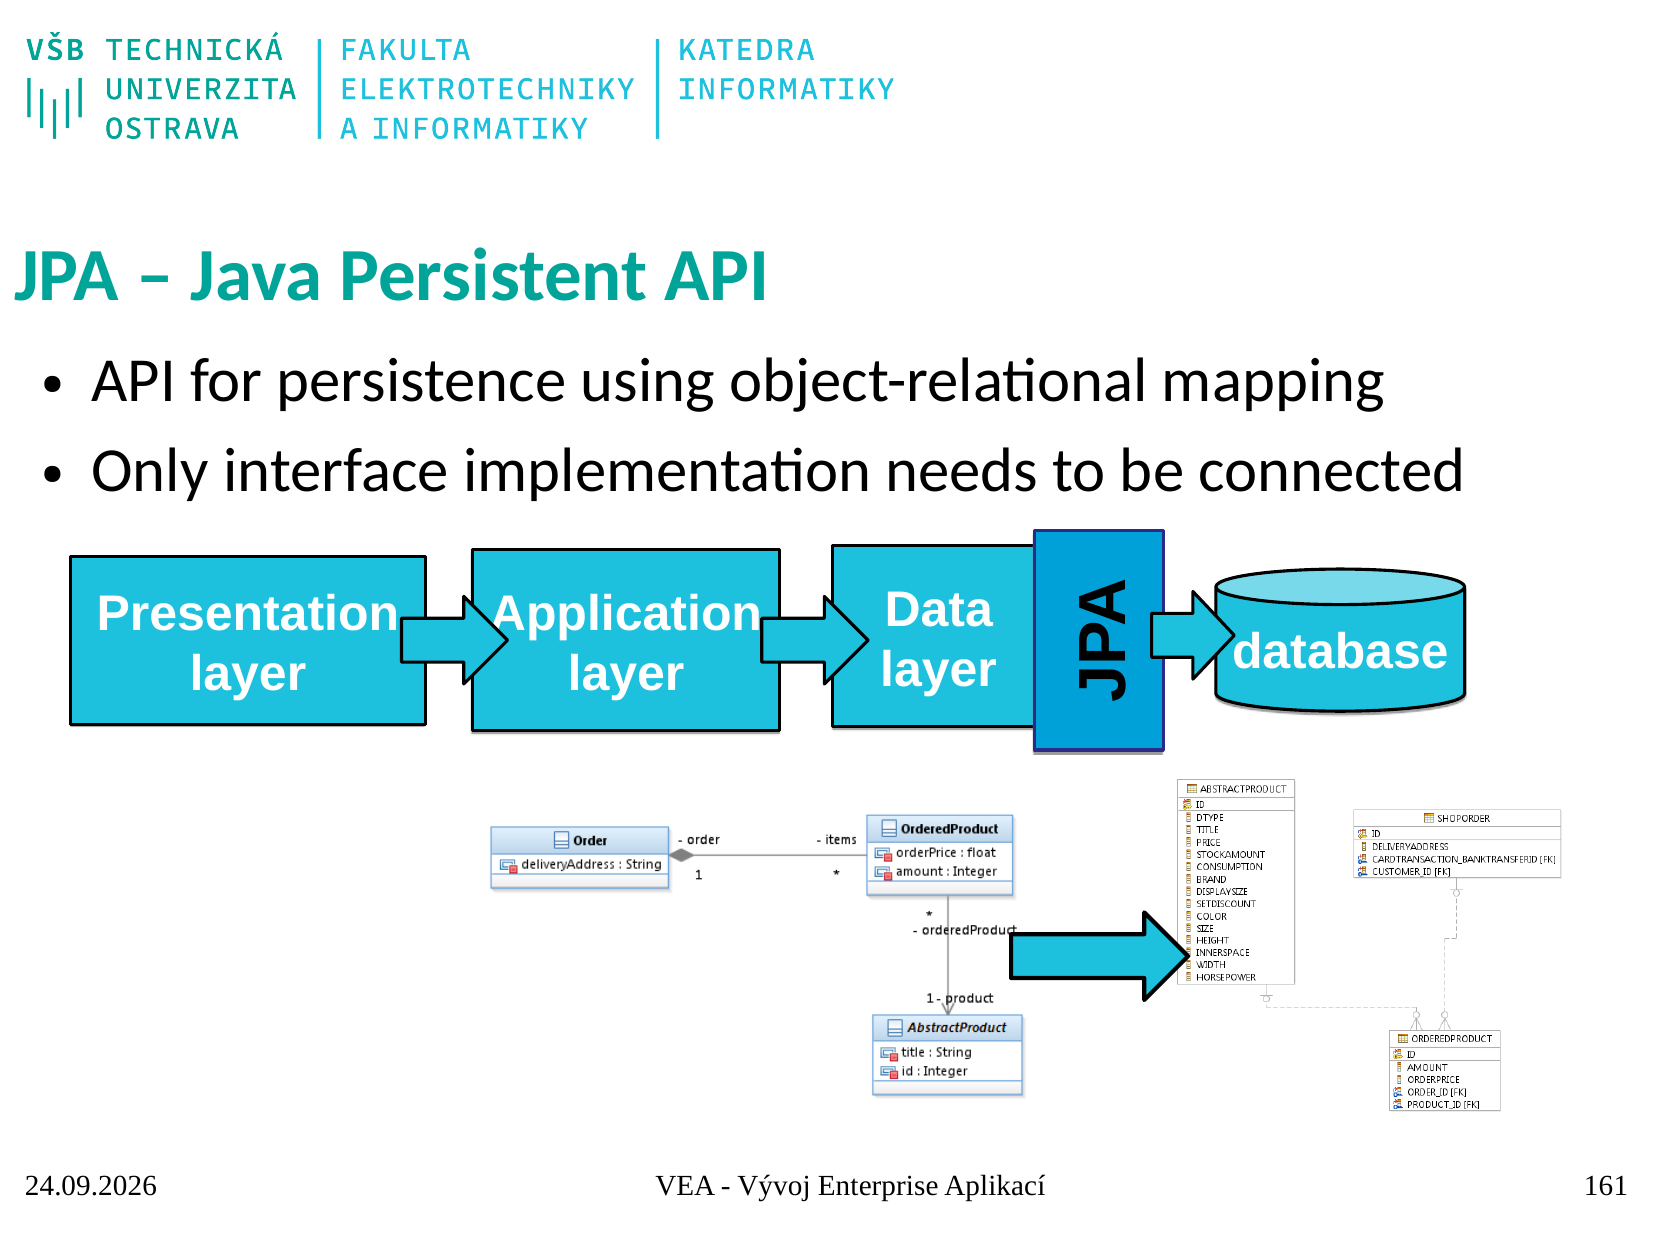

JPA – Java Persistent API
# API for persistence using object-relational mapping
Only interface implementation needs to be connected
Data layer
Application layer
Presentation layer
database
JPA
VEA - Vývoj Enterprise Aplikací
161